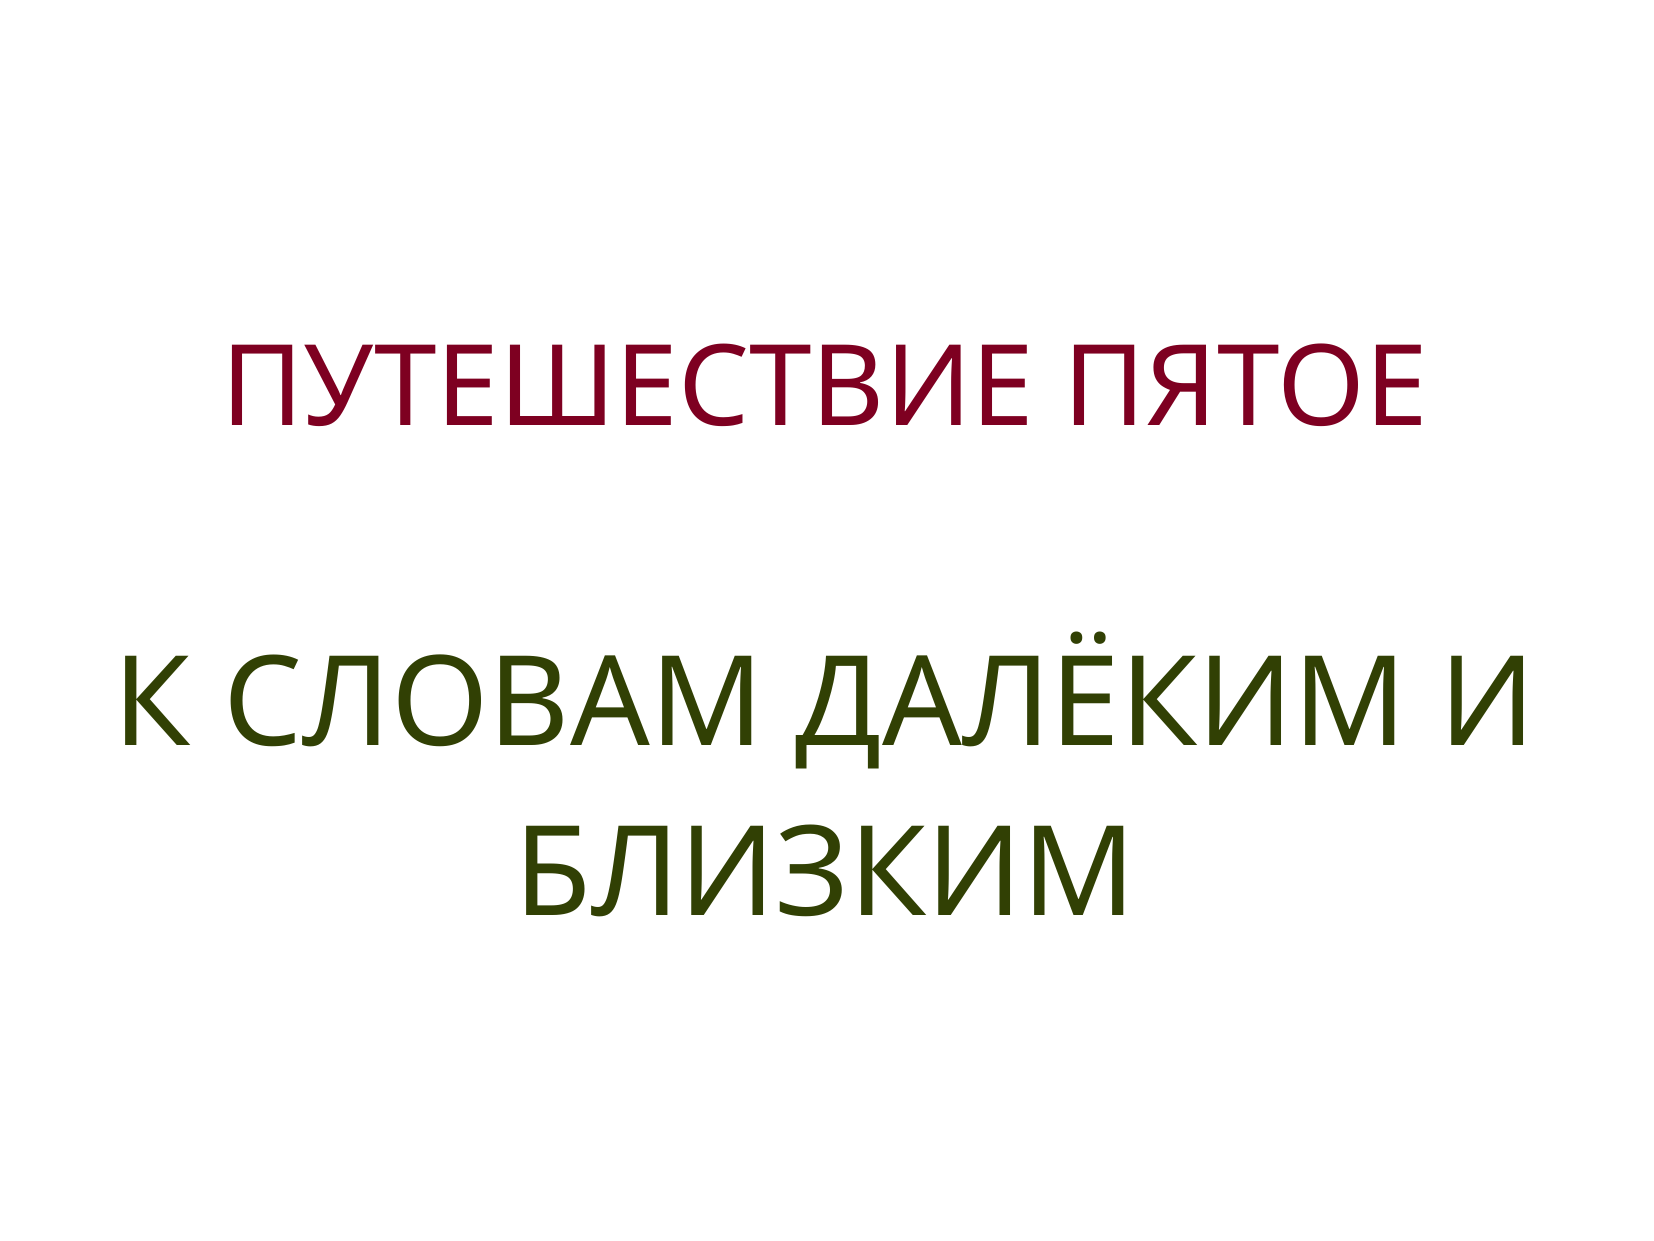

ПУТЕШЕСТВИЕ ПЯТОЕ
К СЛОВАМ ДАЛЁКИМ И БЛИЗКИМ